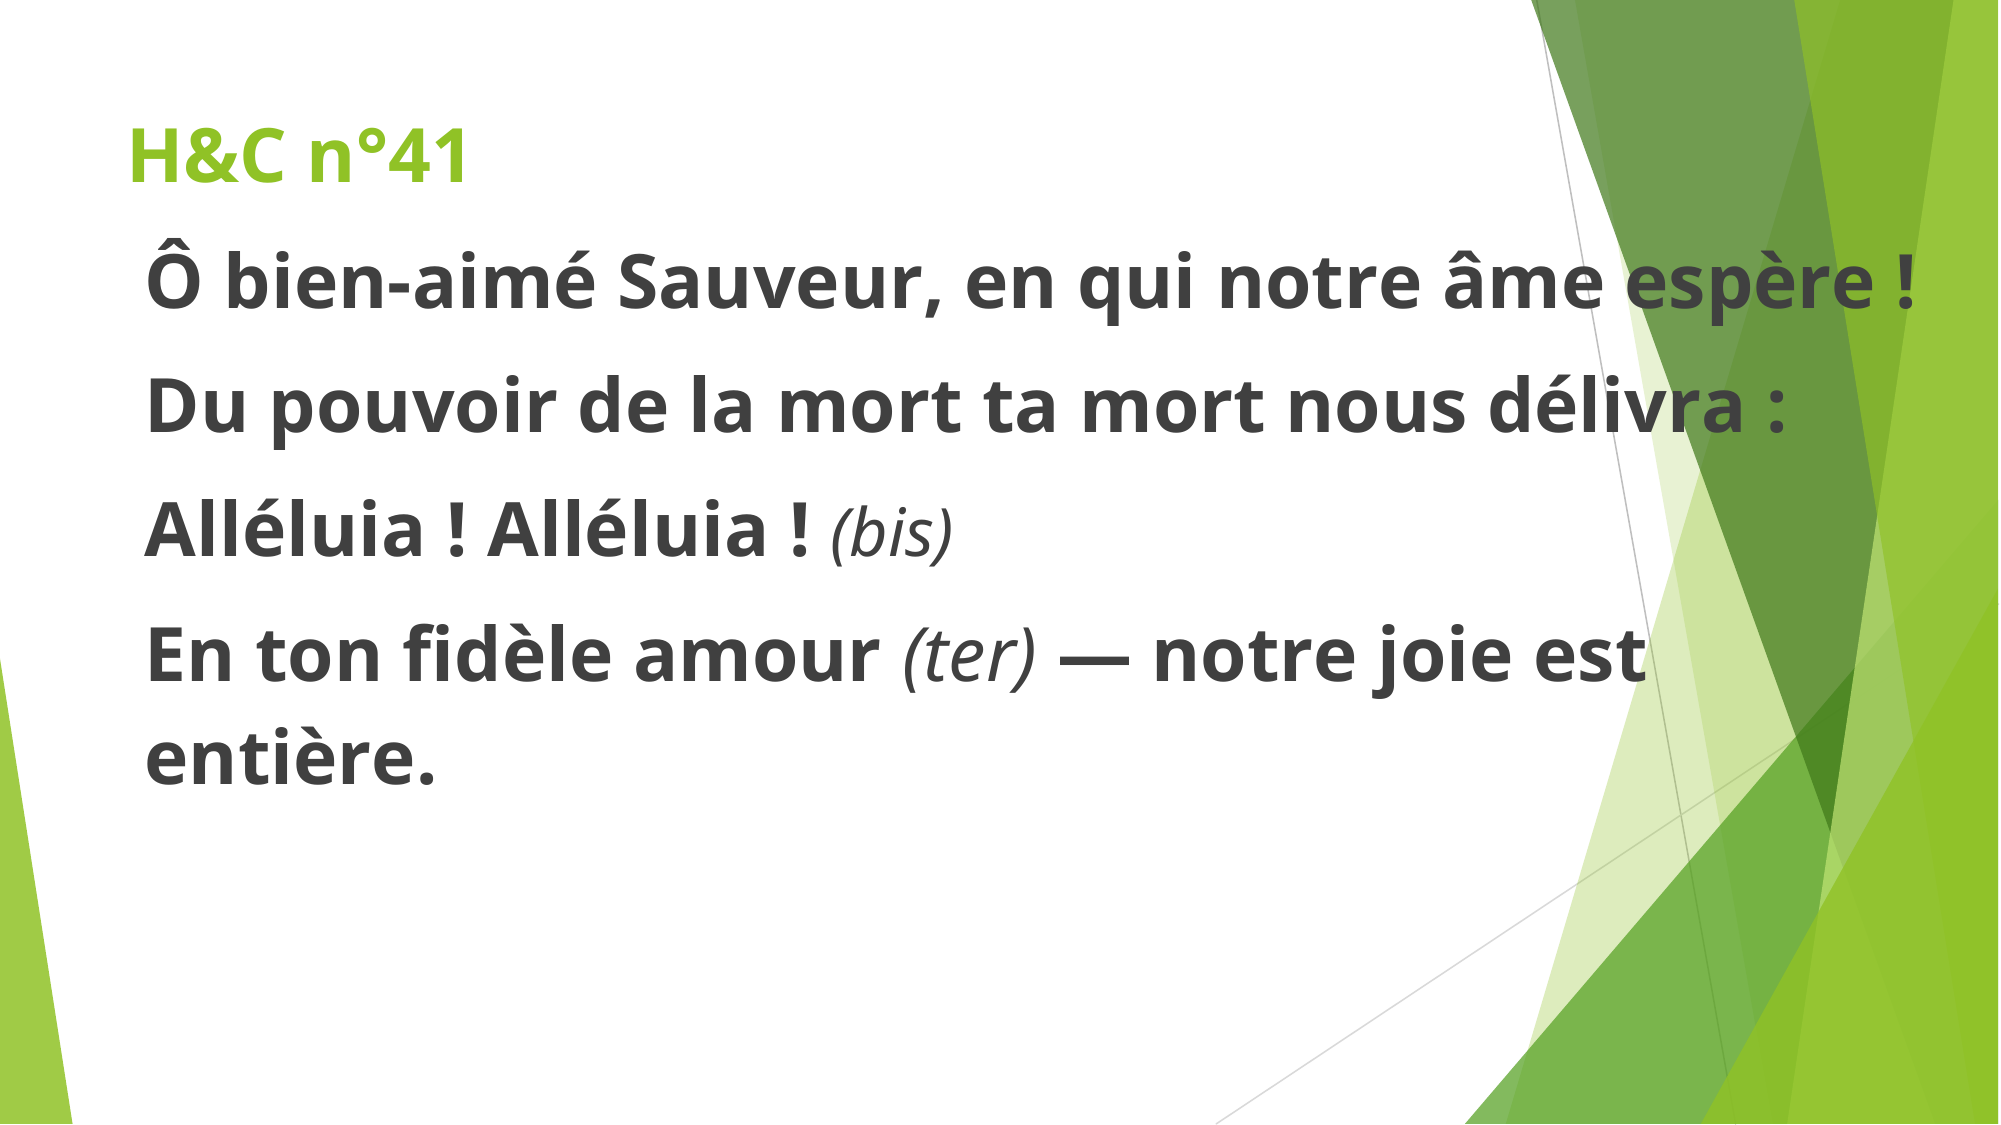

H&C n°41
Ô bien-aimé Sauveur, en qui notre âme espère !
Du pouvoir de la mort ta mort nous délivra :
Alléluia ! Alléluia ! (bis)
En ton fidèle amour (ter) — notre joie est entière.